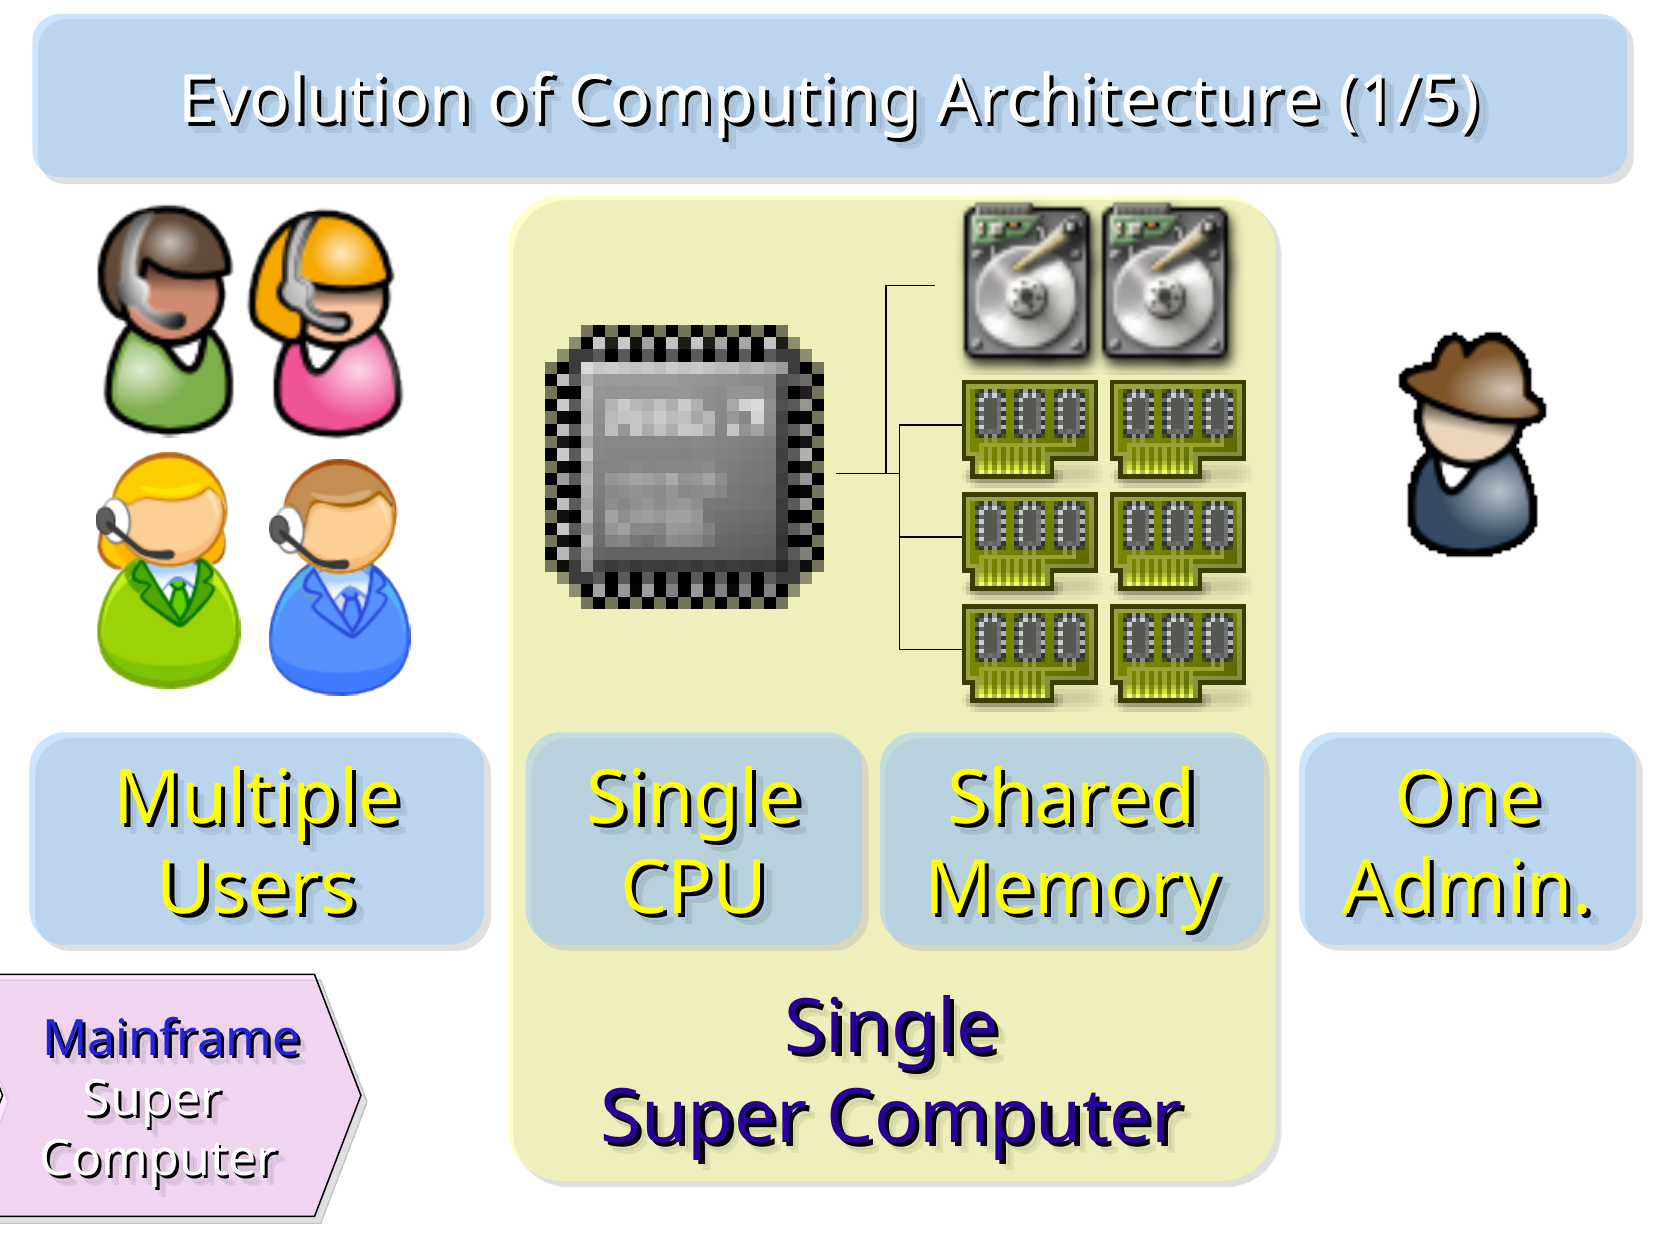

Evolution of Computing Architecture (1/5)
Single
Super Computer
Multiple
Users
Single
CPU
Shared
Memory
One
Admin.
 Mainframe
Super
Computer